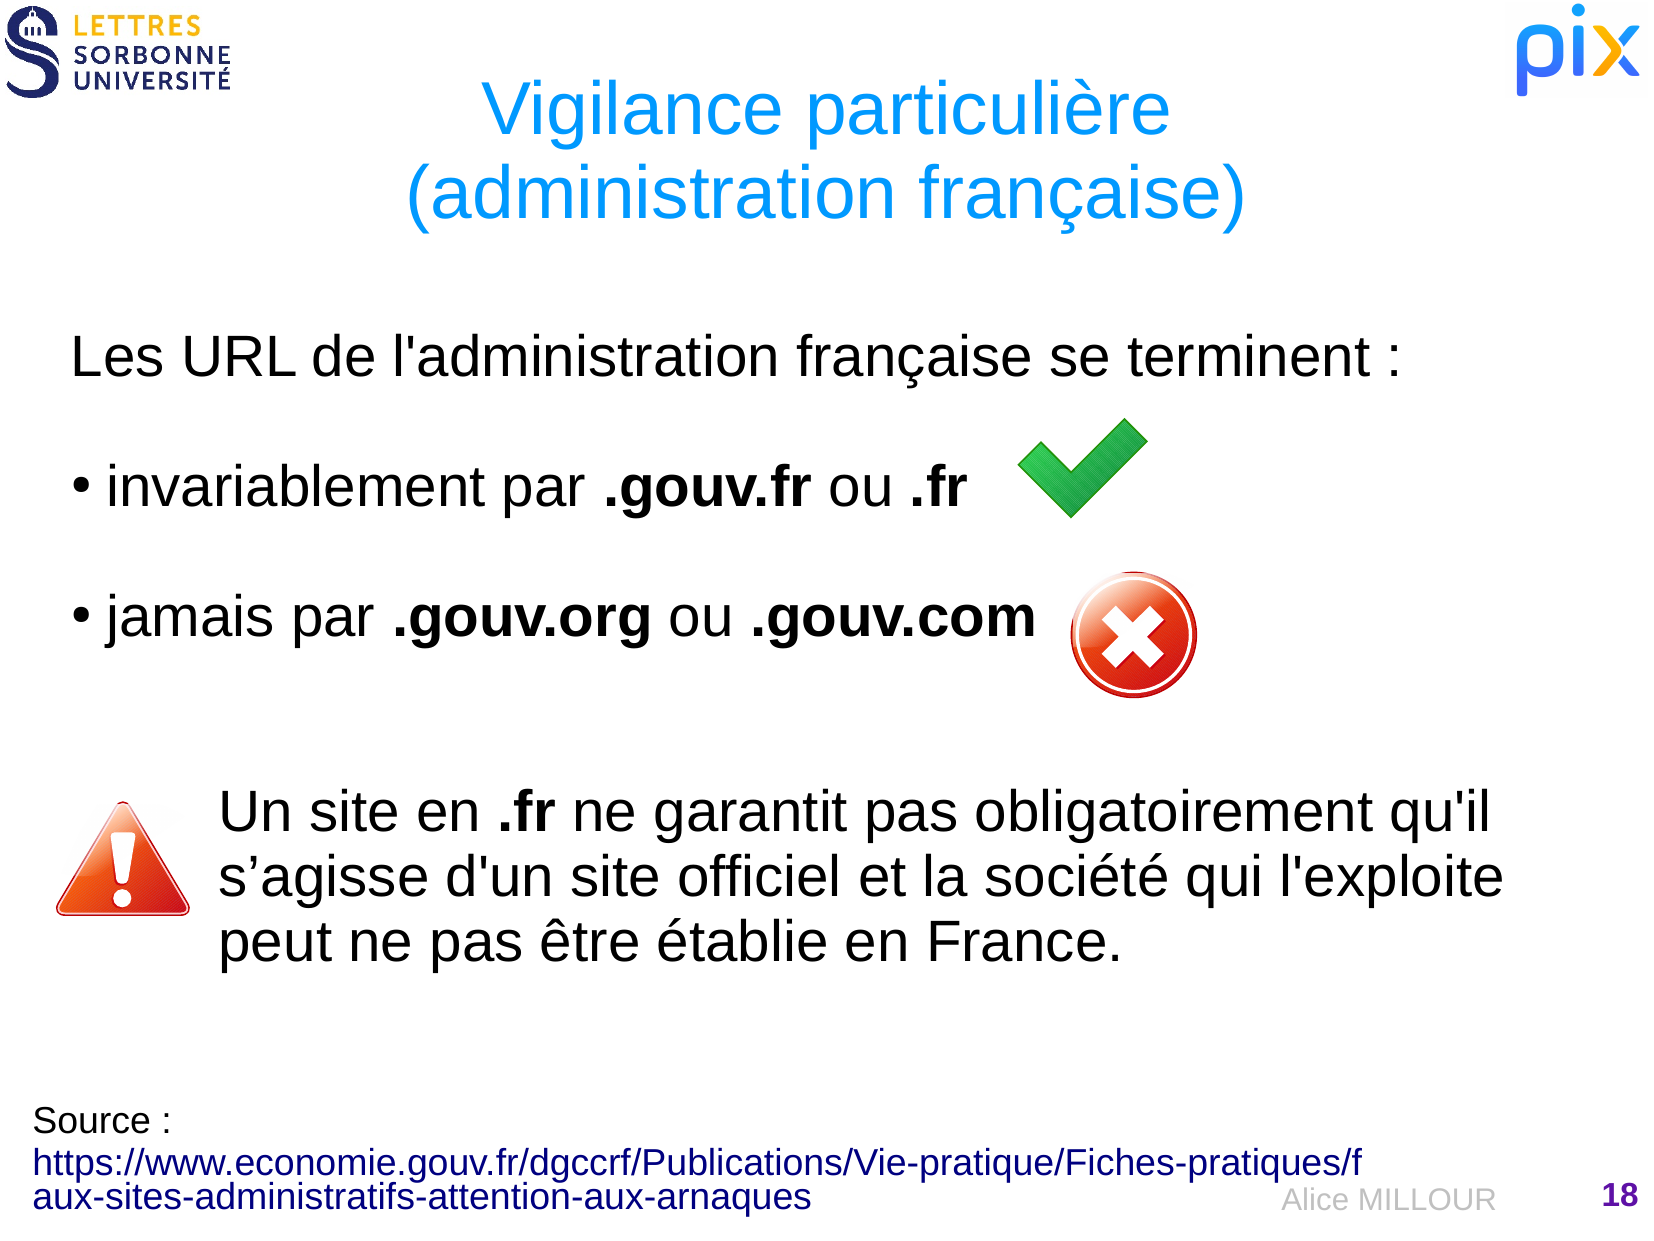

# Vigilance particulière (administration française)
Les URL de l'administration française se terminent :
invariablement par .gouv.fr ou .fr
jamais par .gouv.org ou .gouv.com
		Un site en .fr ne garantit pas obligatoirement qu'il 			s’agisse d'un site officiel et la société qui l'exploite 			peut ne pas être établie en France.
Source : https://www.economie.gouv.fr/dgccrf/Publications/Vie-pratique/Fiches-pratiques/faux-sites-administratifs-attention-aux-arnaques